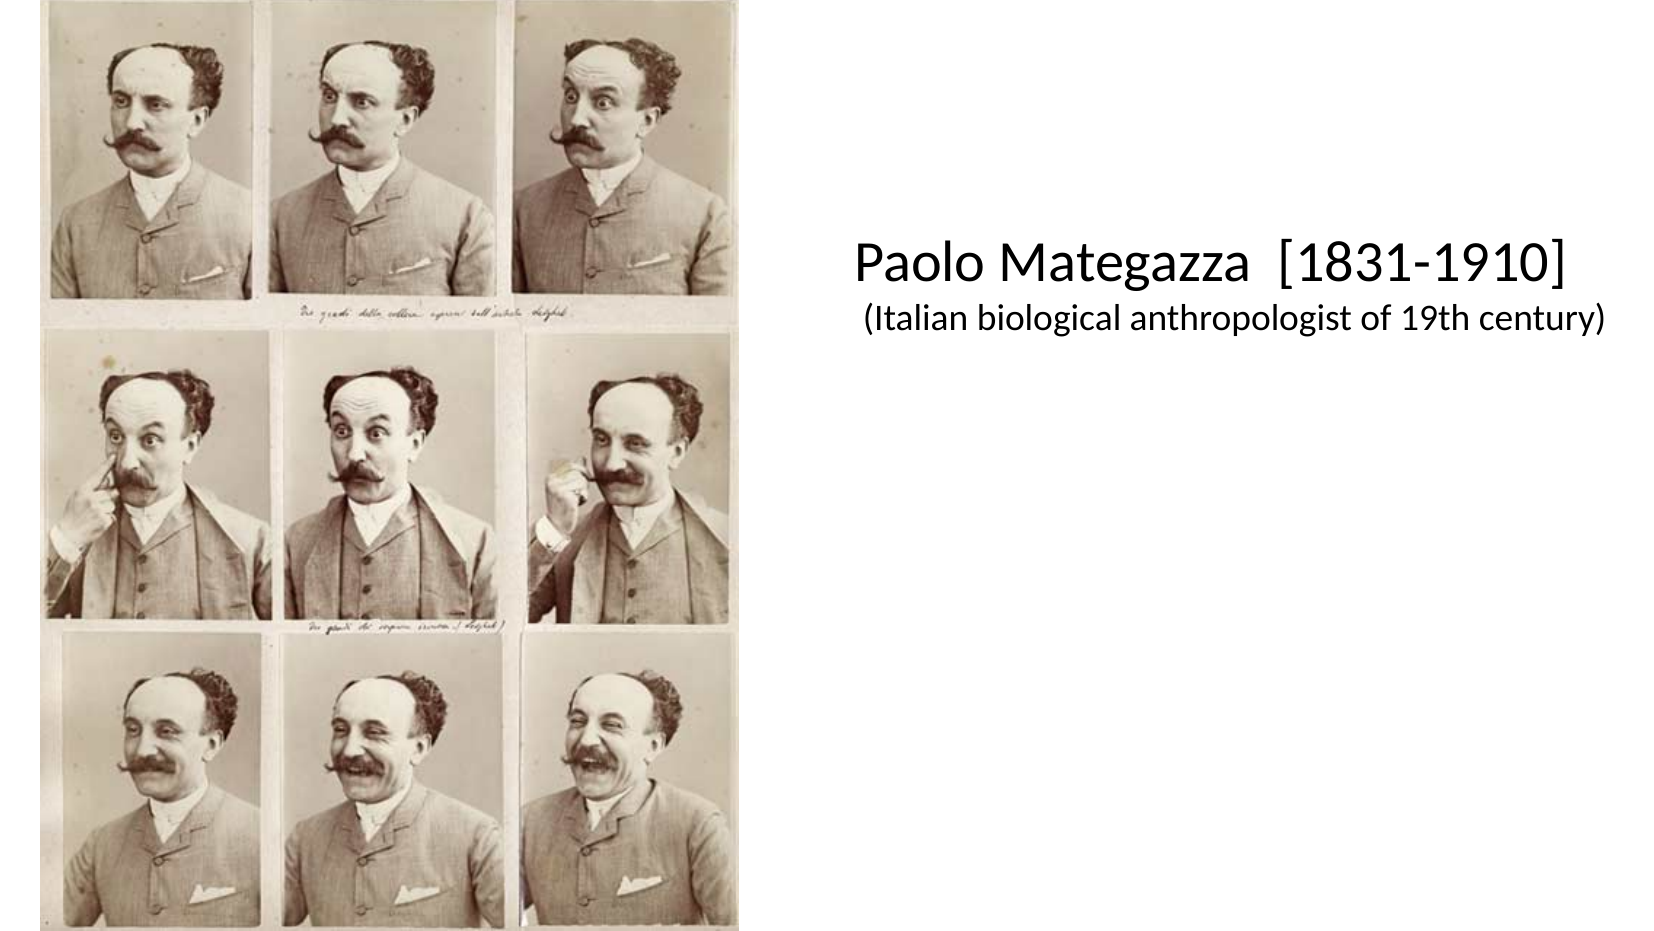

Paolo Mategazza [1831-1910]
 (Italian biological anthropologist of 19th century)